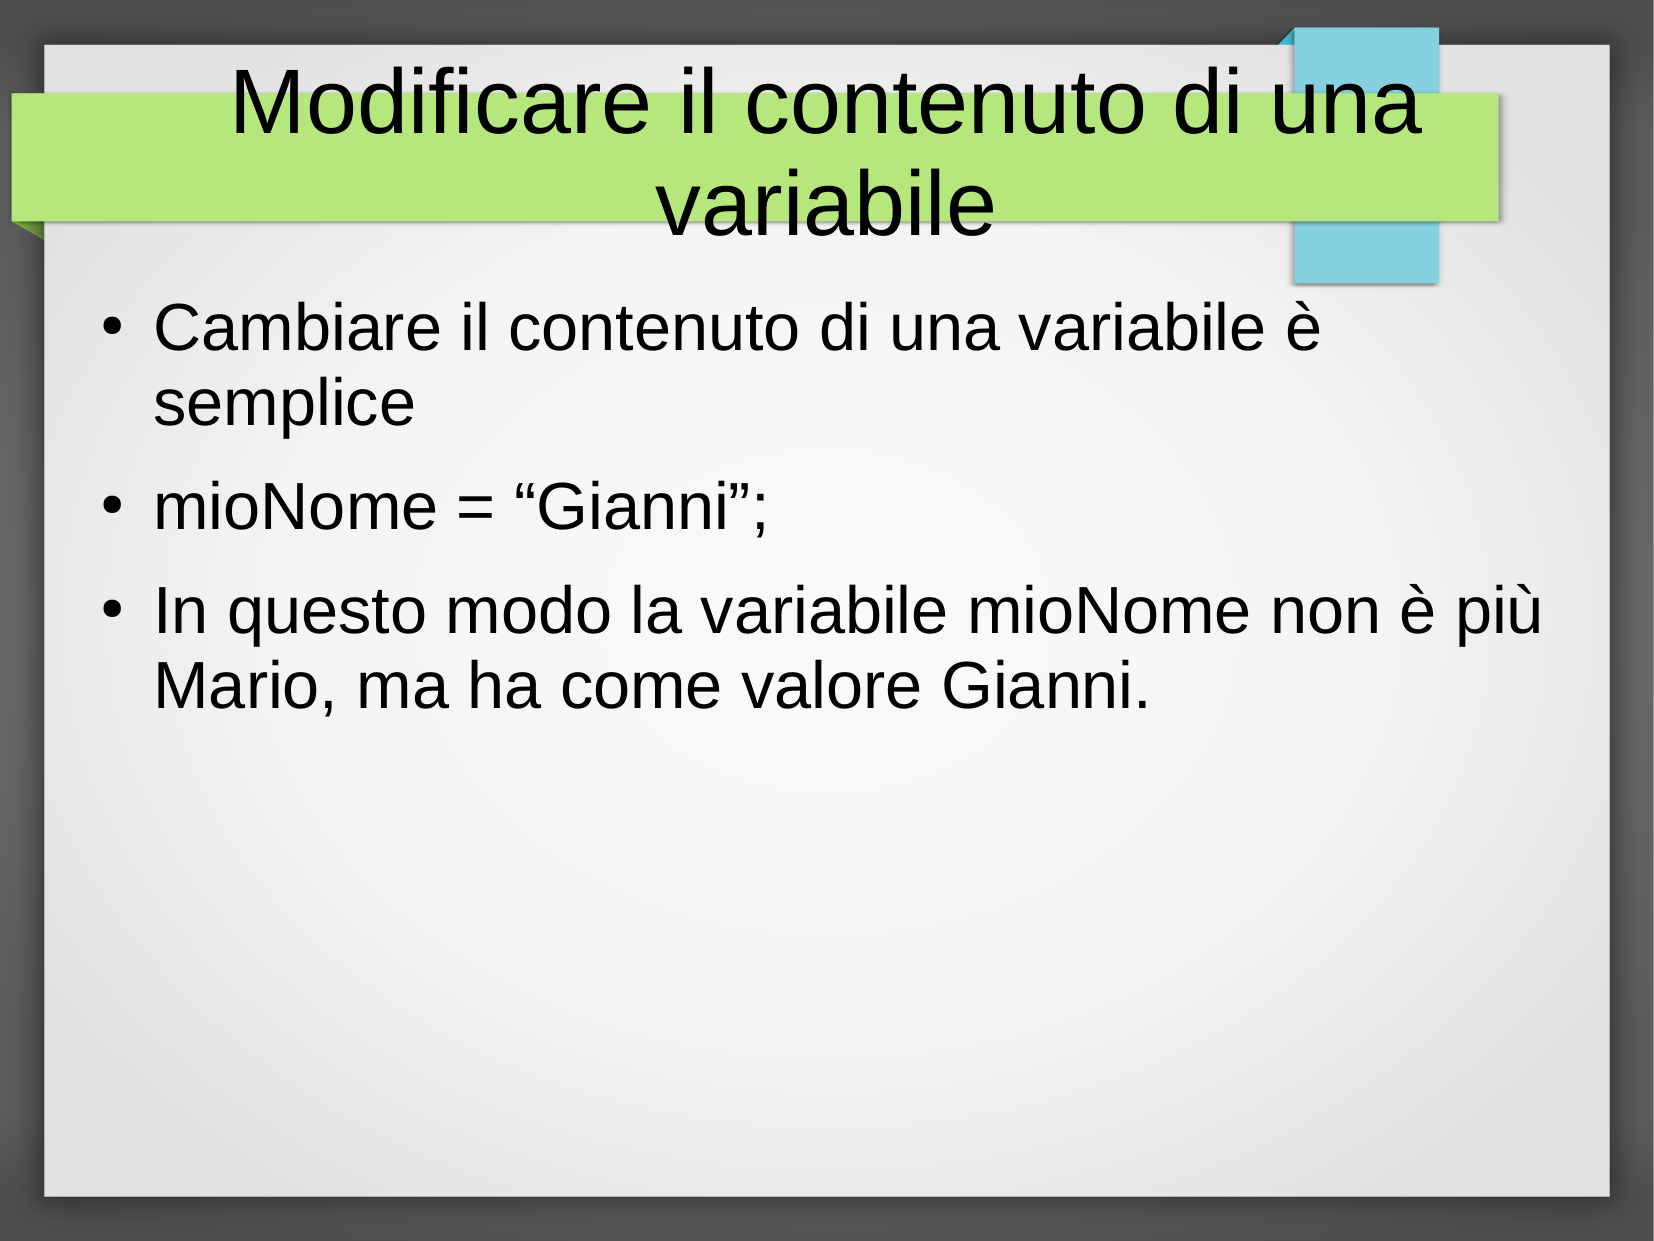

# Modificare il contenuto di una variabile
Cambiare il contenuto di una variabile è semplice
mioNome = “Gianni”;
In questo modo la variabile mioNome non è più Mario, ma ha come valore Gianni.